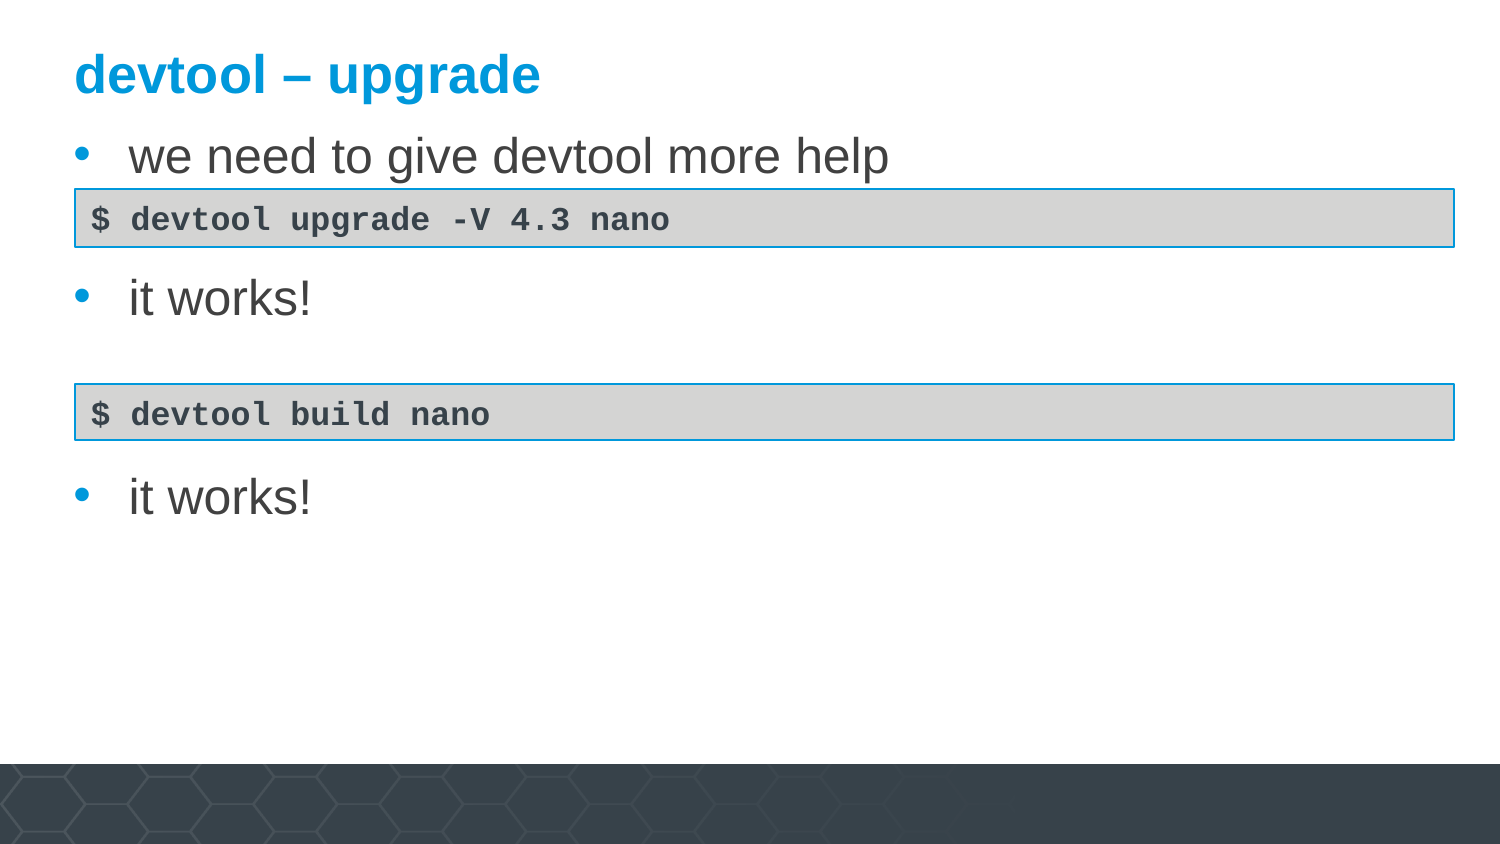

devtool – upgrade
we need to give devtool more help
$ devtool upgrade -V 4.3 nano
it works!
$ devtool build nano
it works!